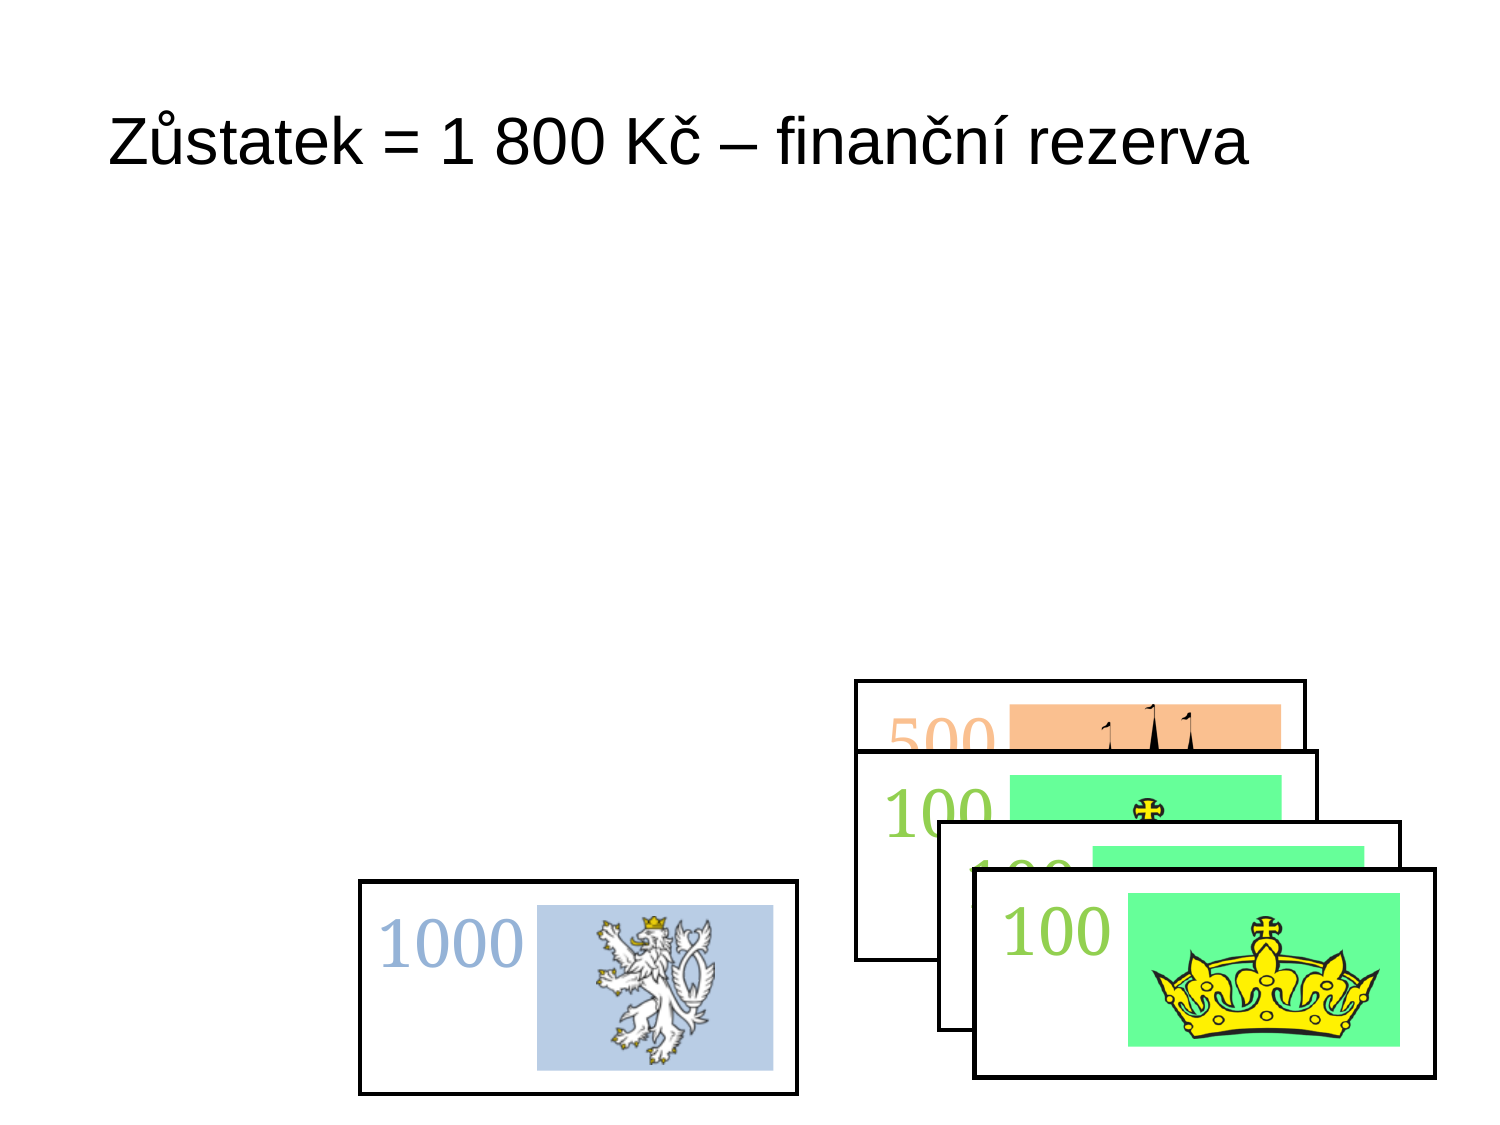

Zůstatek = 1 800 Kč – finanční rezerva
500
100
100
100
1000